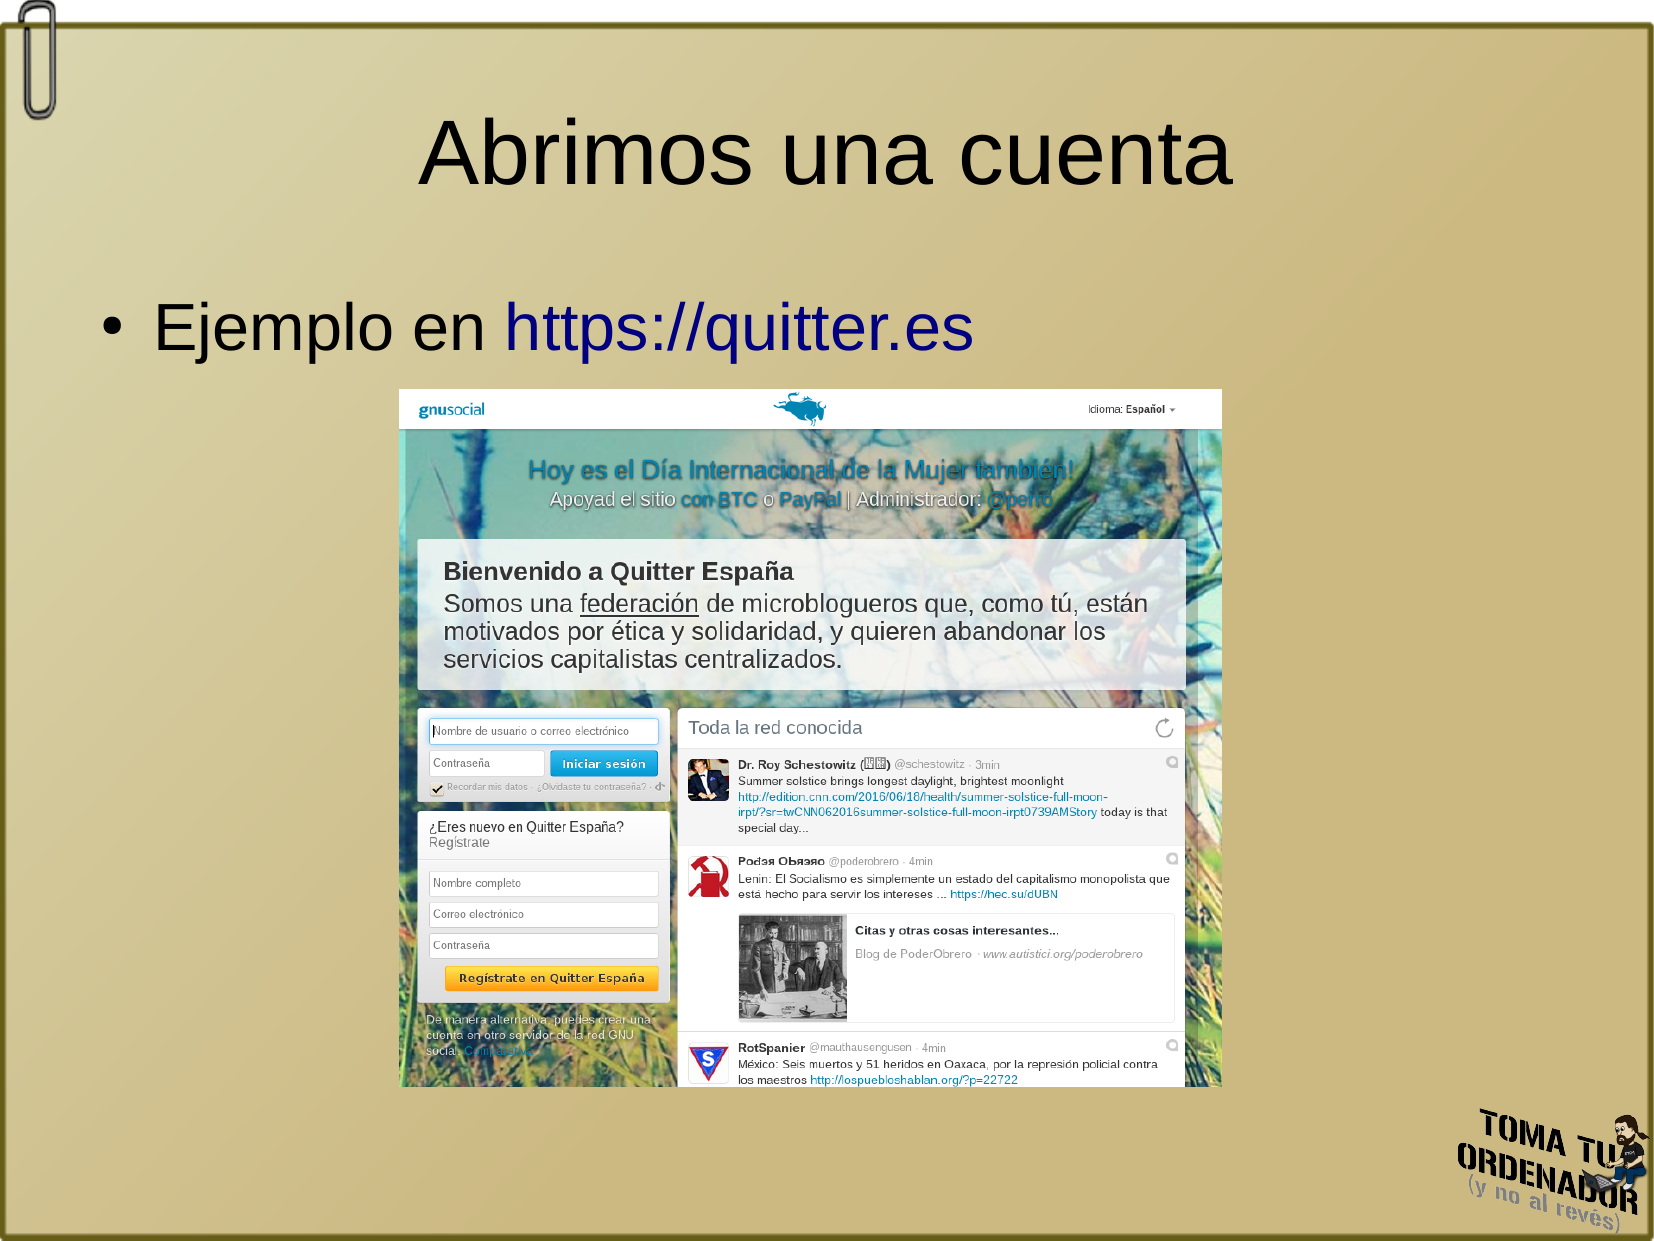

# Abrimos una cuenta
Ejemplo en https://quitter.es